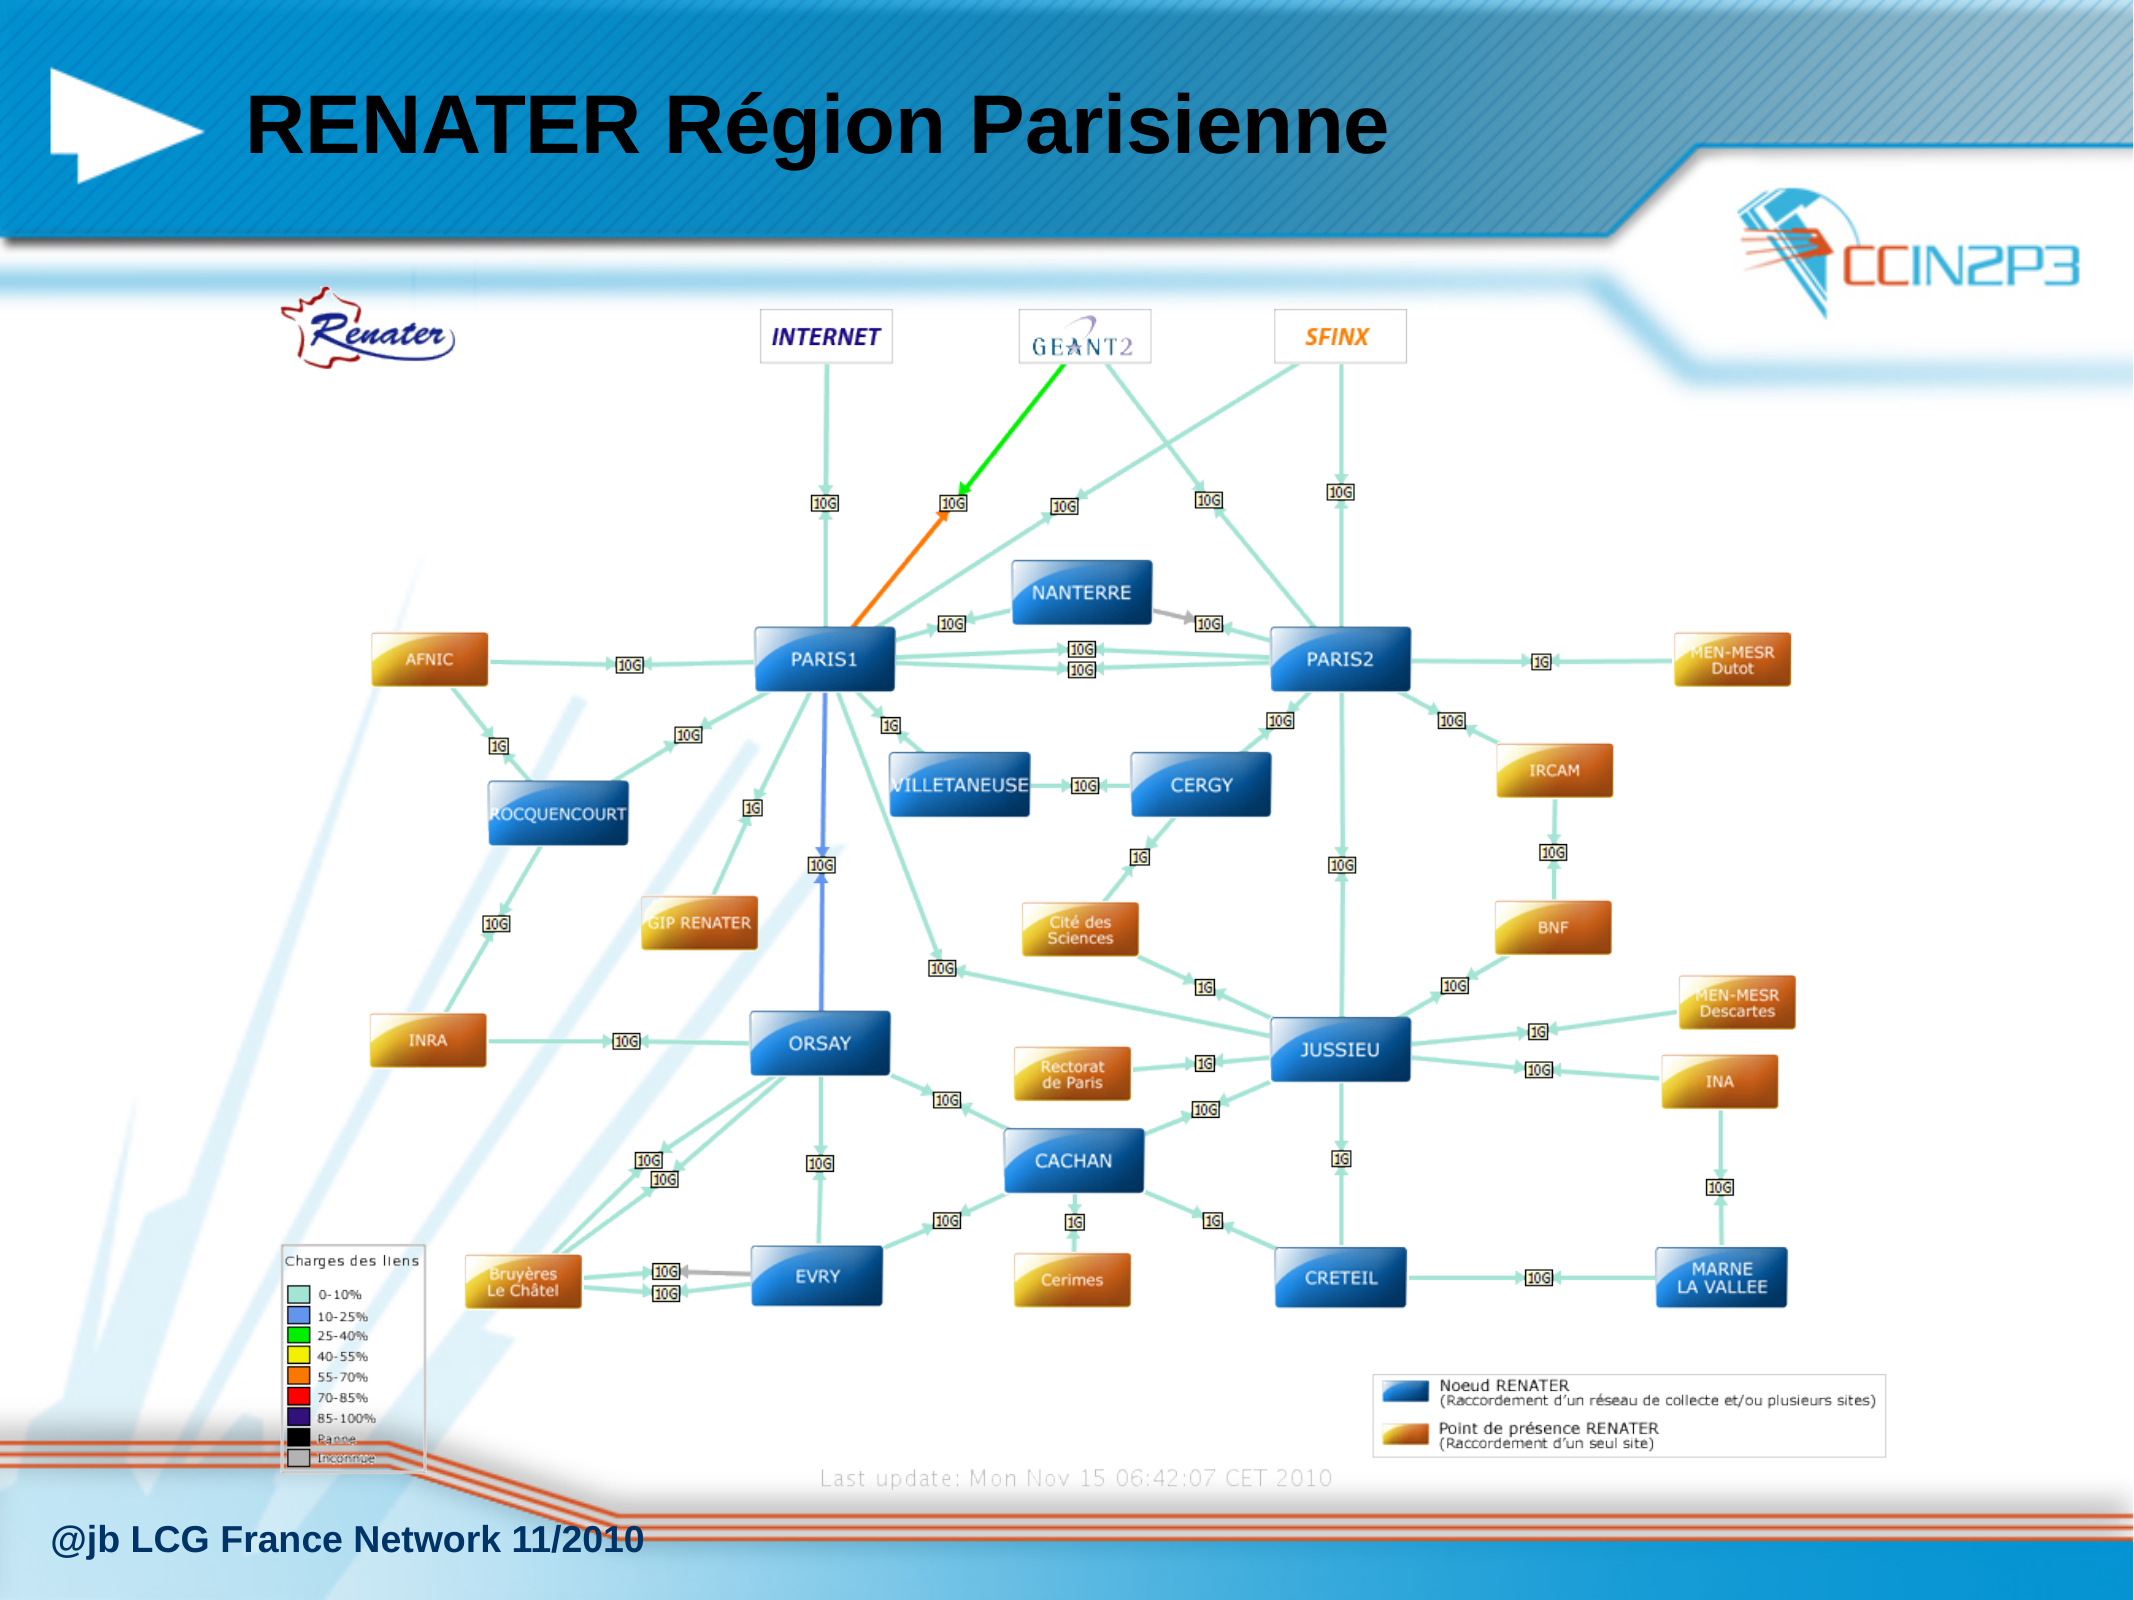

# RENATER Région Parisienne
5
Votre Nom